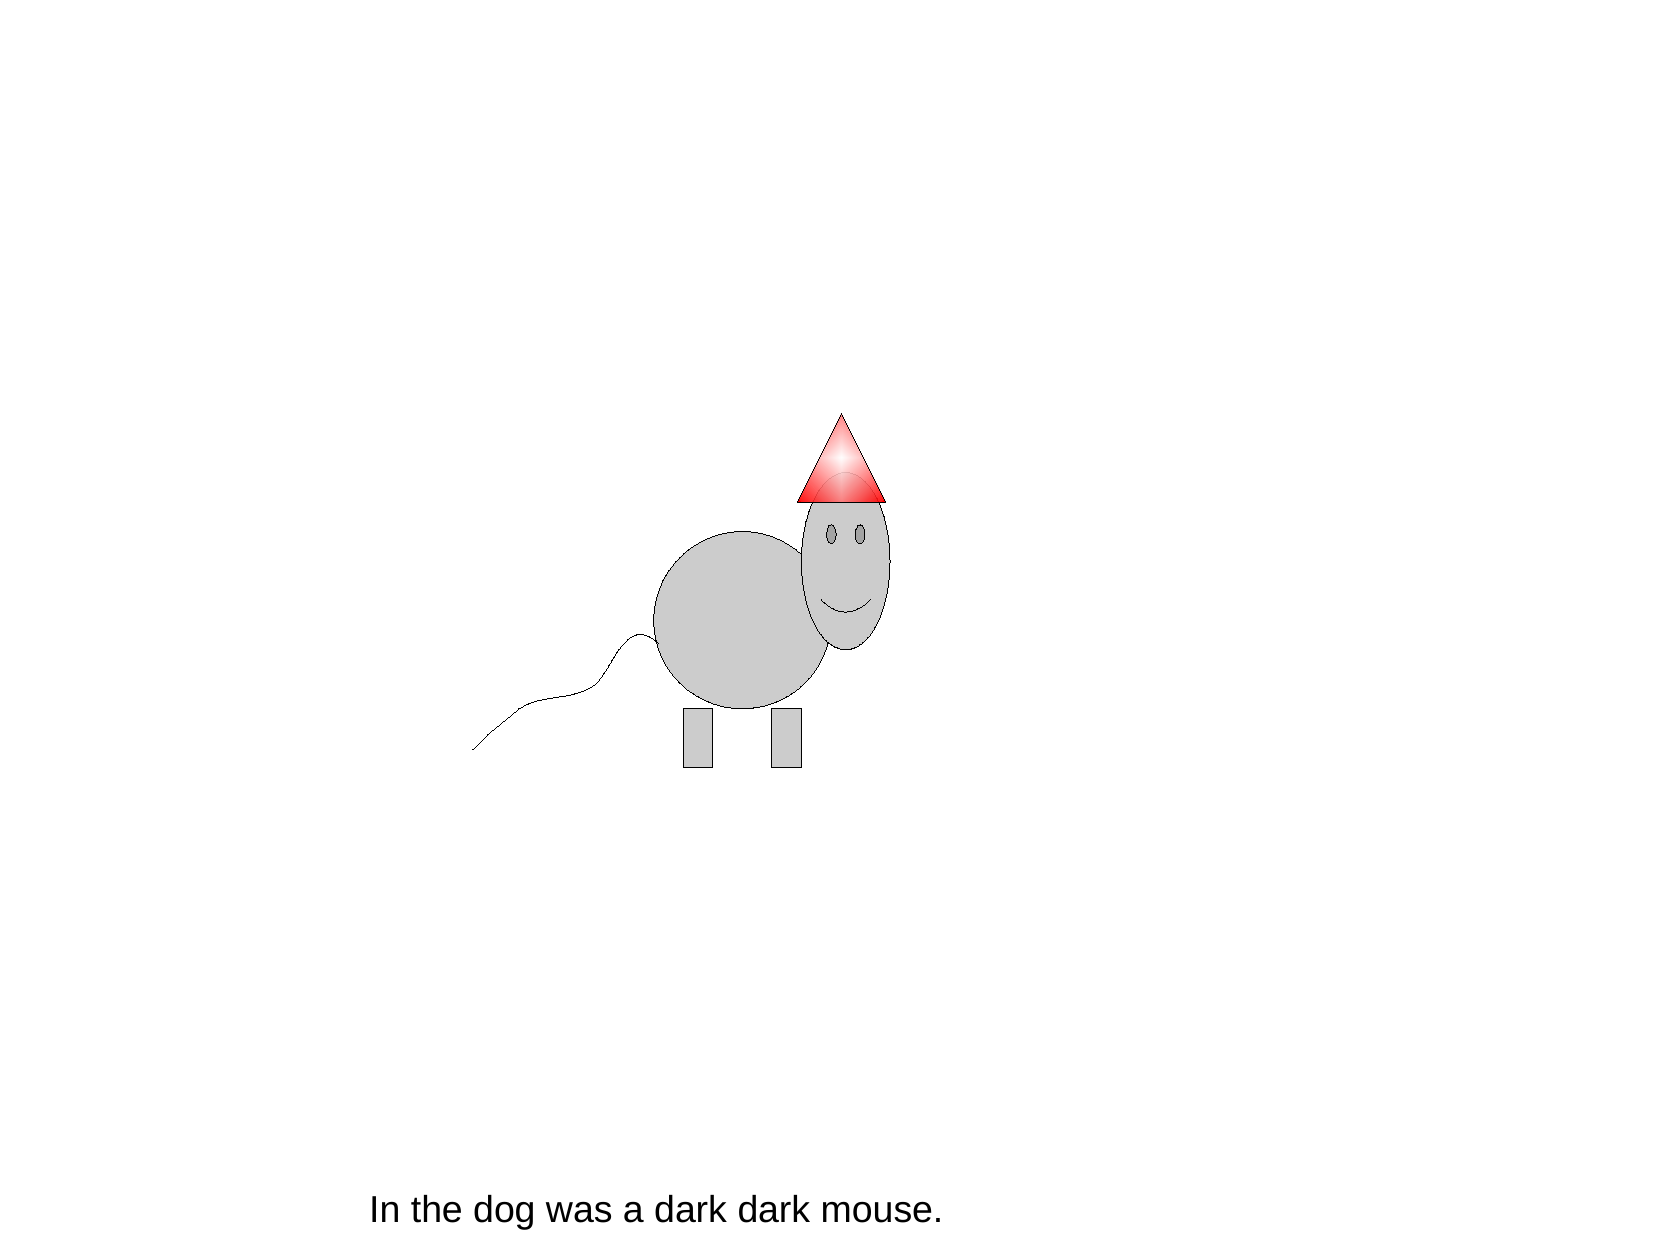

In the dog was a dark dark mouse.